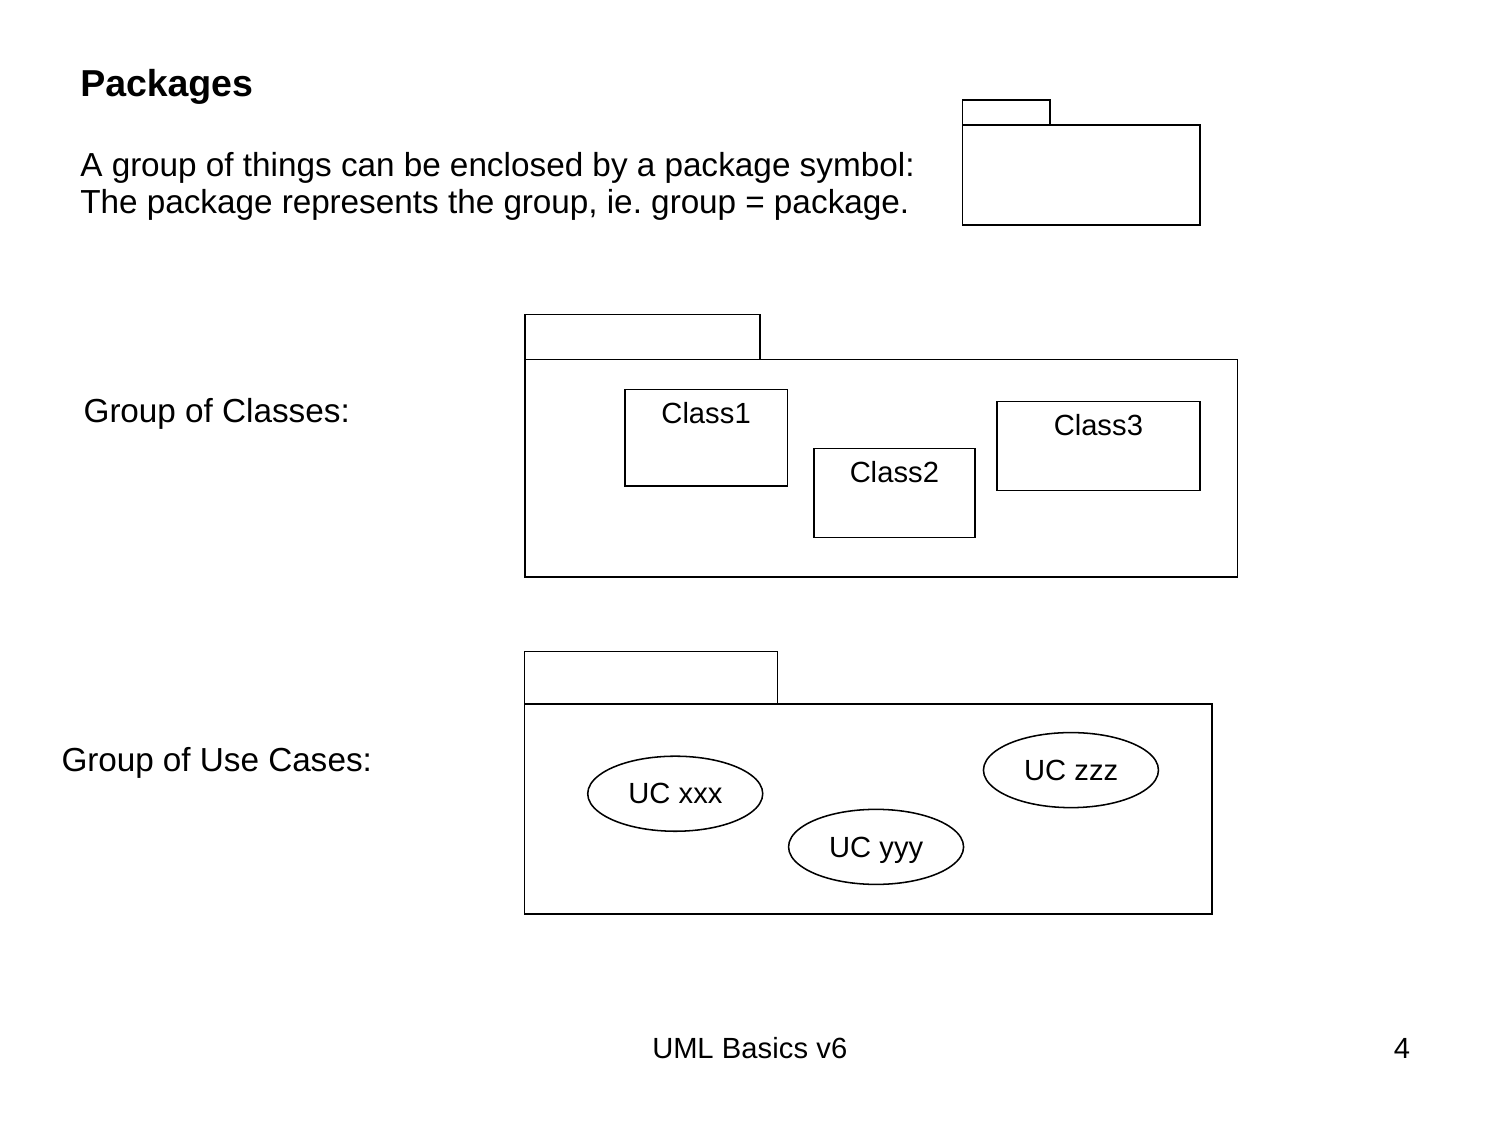

Packages
A group of things can be enclosed by a package symbol:
The package represents the group, ie. group = package.
Group of Classes:
Class1
Class3
Class2
UC zzz
Group of Use Cases:
UC xxx
UC yyy
UML Basics v6
4